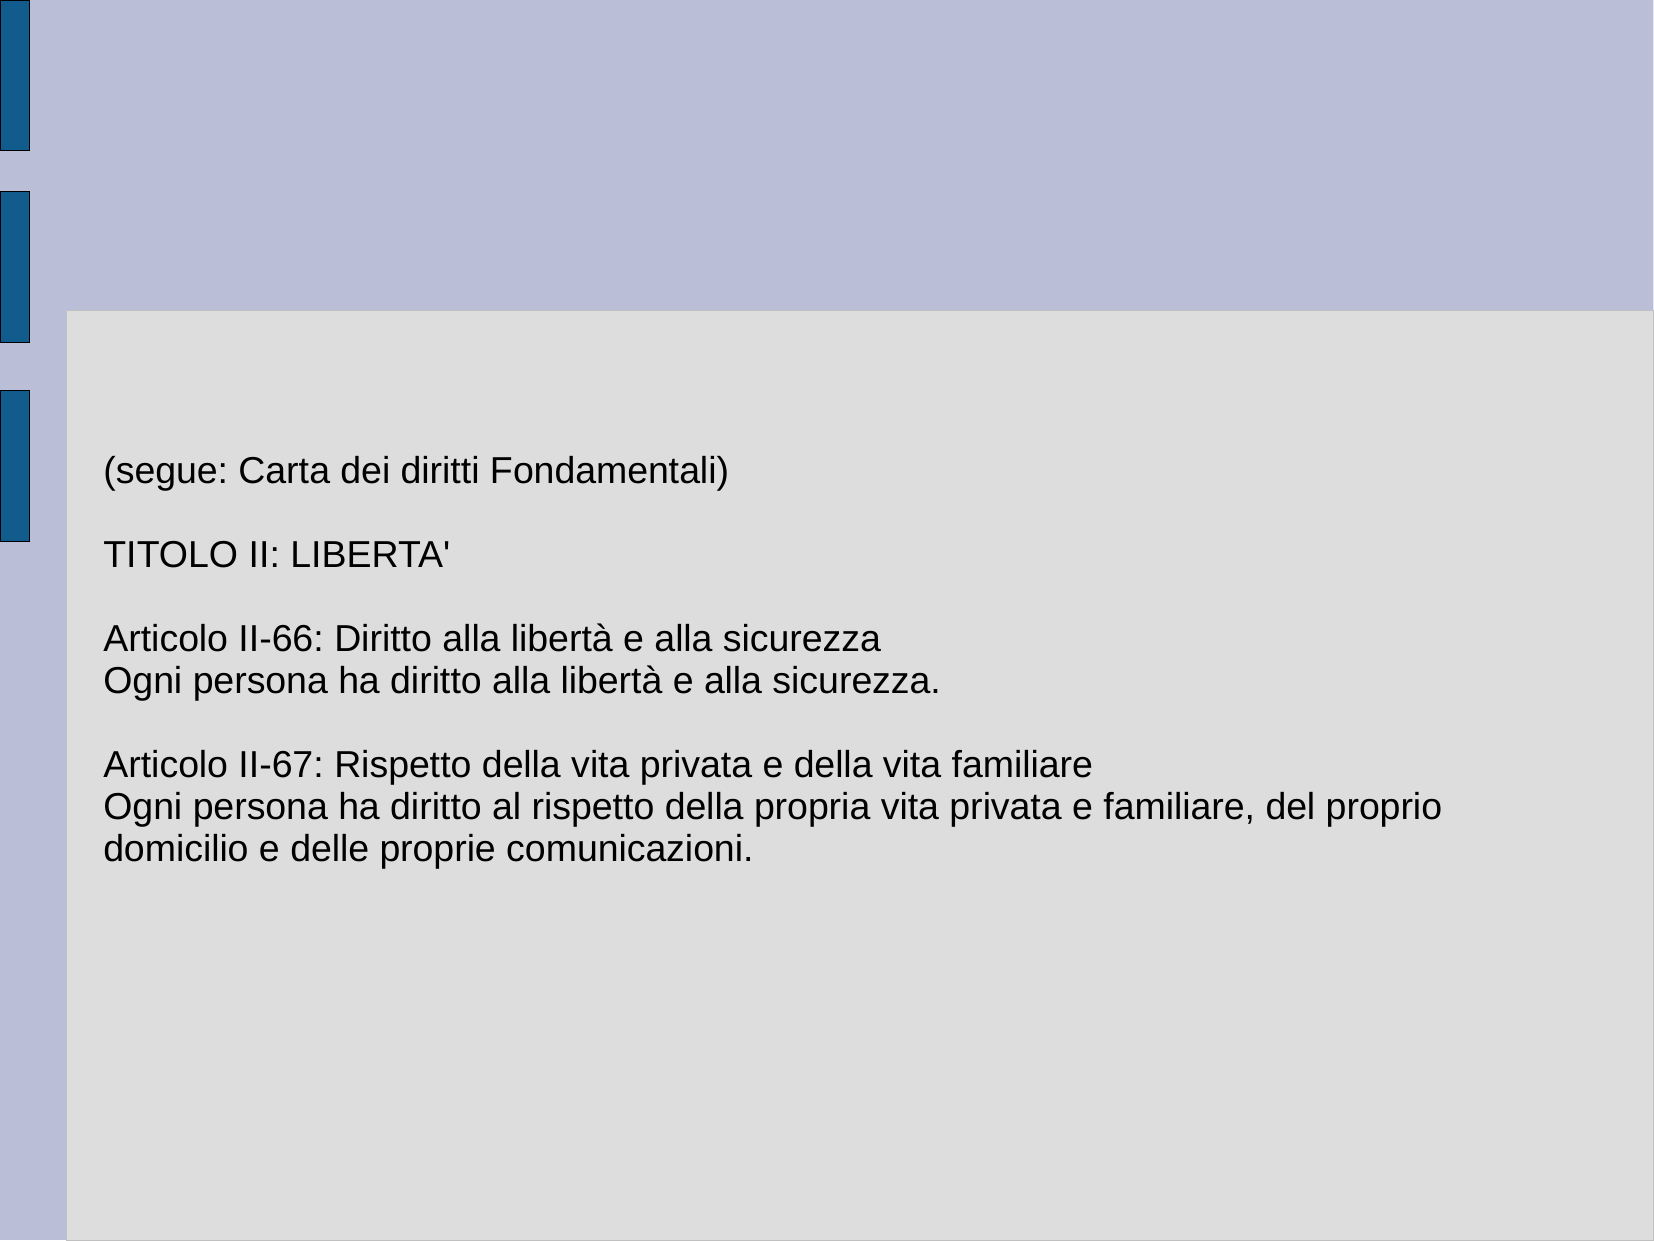

(segue: Carta dei diritti Fondamentali)
TITOLO II: LIBERTA'
Articolo II-66: Diritto alla libertà e alla sicurezza
Ogni persona ha diritto alla libertà e alla sicurezza.
Articolo II-67: Rispetto della vita privata e della vita familiare
Ogni persona ha diritto al rispetto della propria vita privata e familiare, del proprio domicilio e delle proprie comunicazioni.